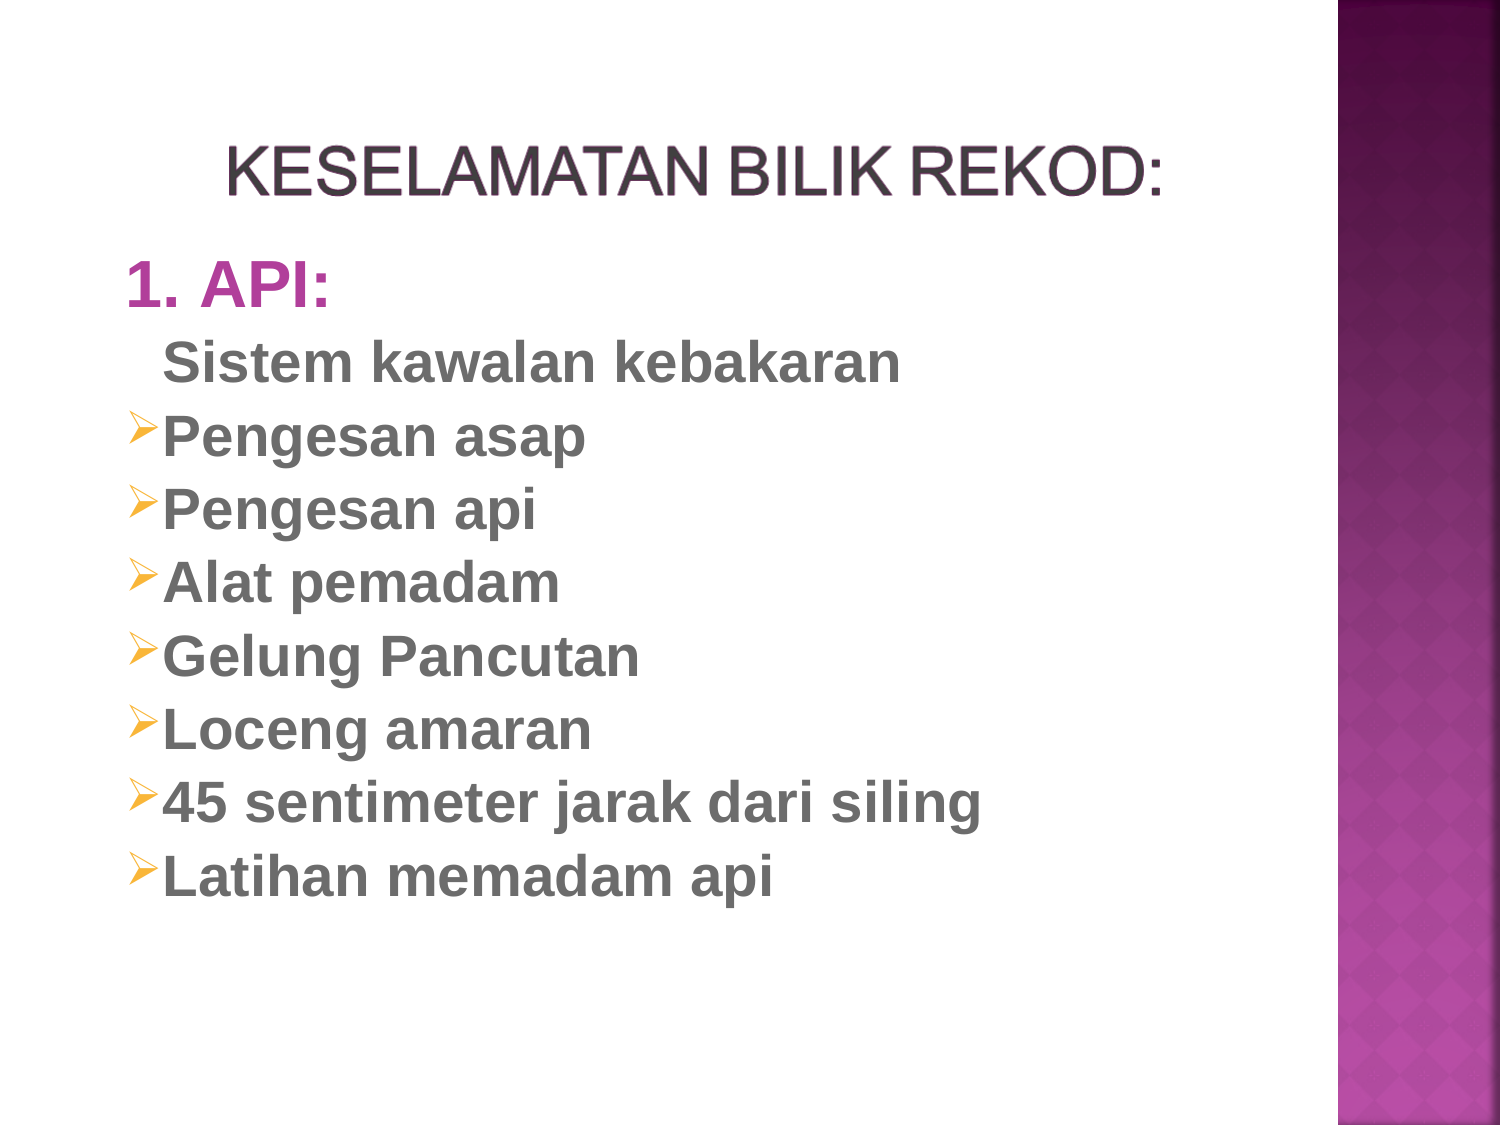

# 1. API:
Sistem kawalan kebakaran
Pengesan asap
Pengesan api
Alat pemadam
Gelung Pancutan
Loceng amaran
45 sentimeter jarak dari siling
Latihan memadam api